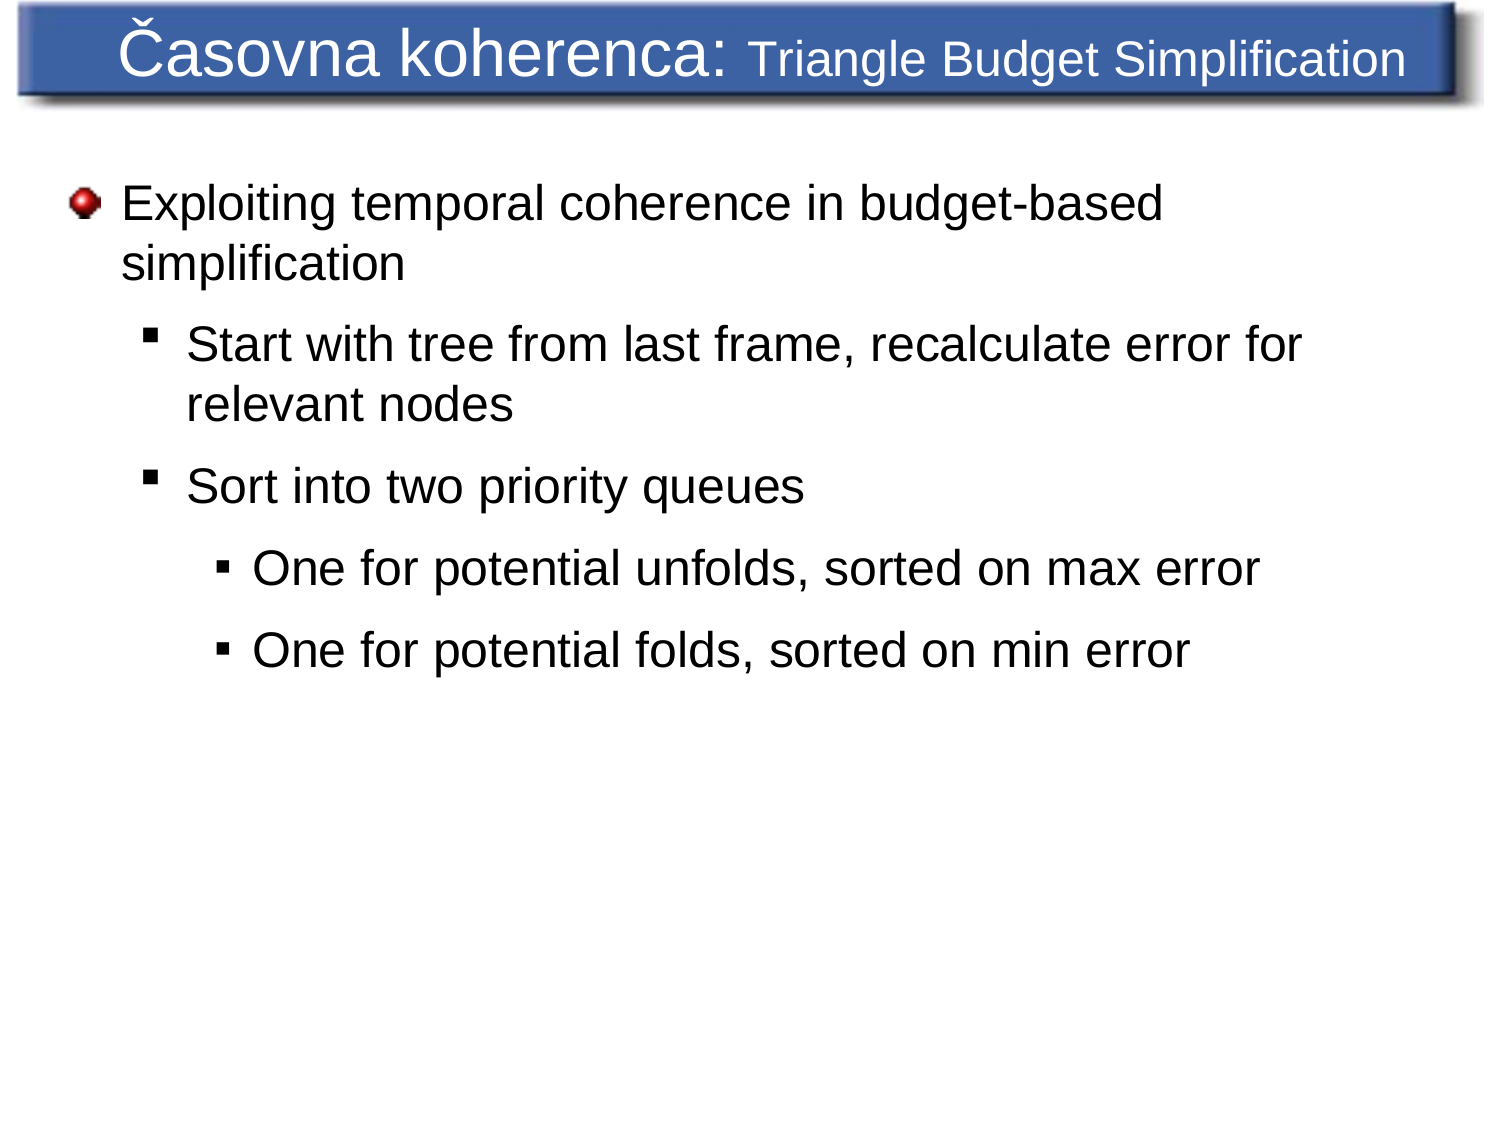

# Časovna koherenca: Triangle Budget Simplification
Exploiting temporal coherence in budget-based simplification
Start with tree from last frame, recalculate error for relevant nodes
Sort into two priority queues
One for potential unfolds, sorted on max error
One for potential folds, sorted on min error